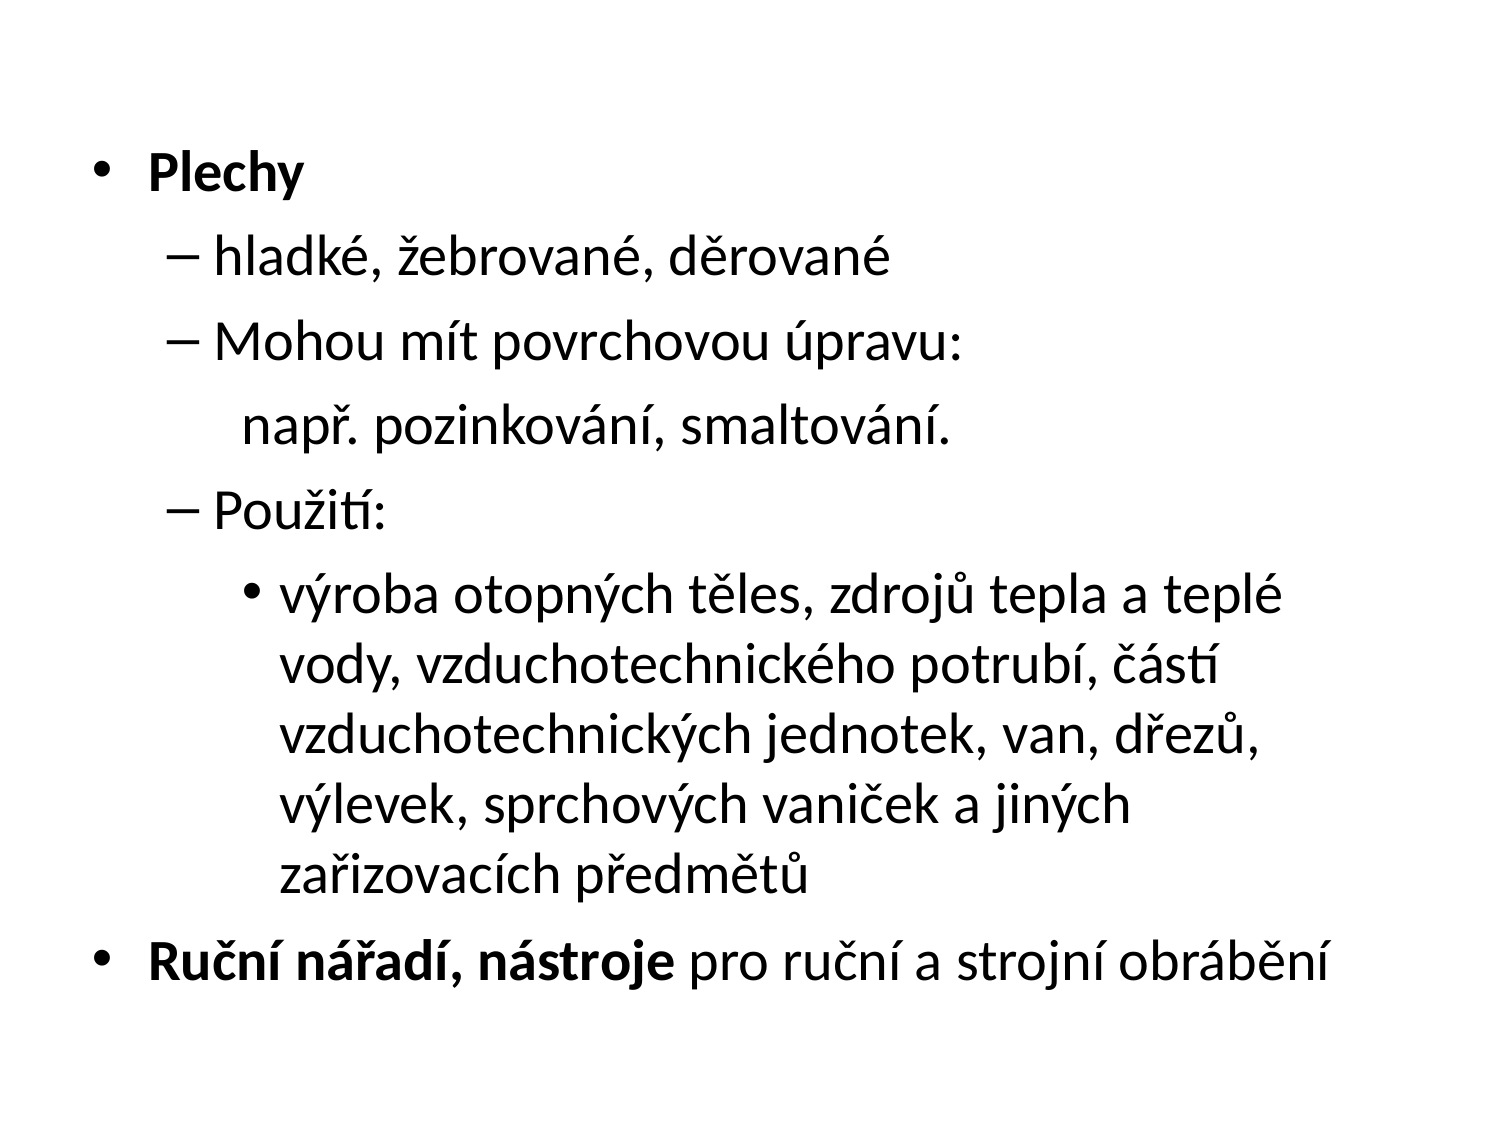

# Plechy
hladké, žebrované, děrované
Mohou mít povrchovou úpravu:
např. pozinkování, smaltování.
Použití:
výroba otopných těles, zdrojů tepla a teplé vody, vzduchotechnického potrubí, částí vzduchotechnických jednotek, van, dřezů, výlevek, sprchových vaniček a jiných zařizovacích předmětů
Ruční nářadí, nástroje pro ruční a strojní obrábění